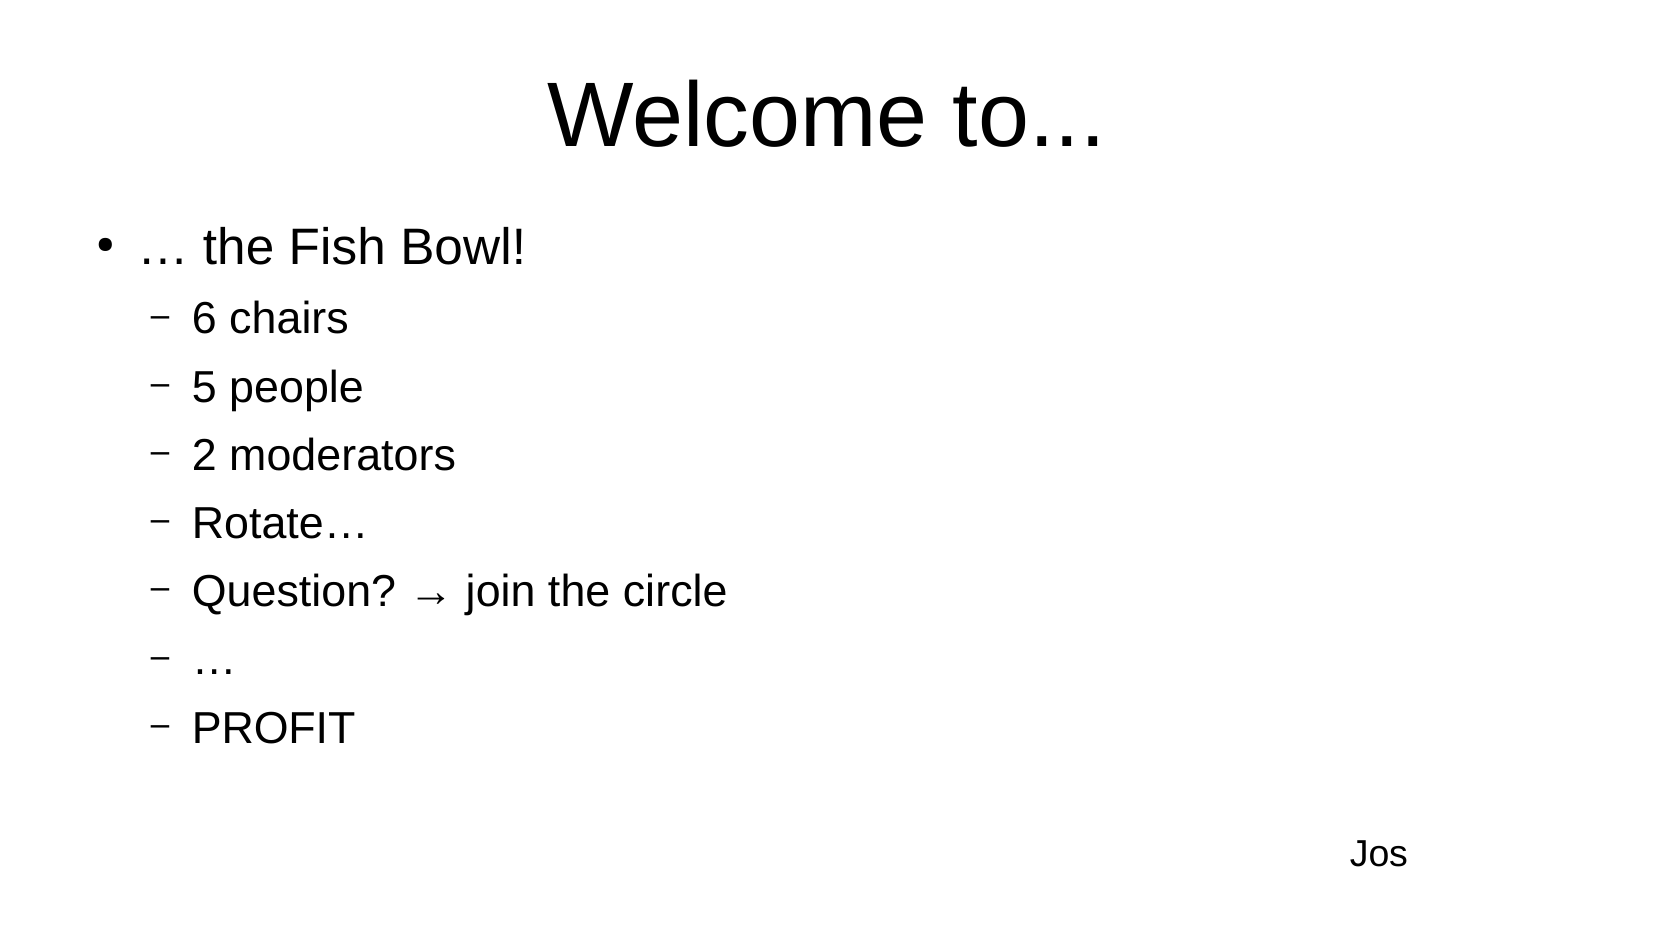

# Welcome to...
… the Fish Bowl!
6 chairs
5 people
2 moderators
Rotate…
Question? → join the circle
…
PROFIT
Jos